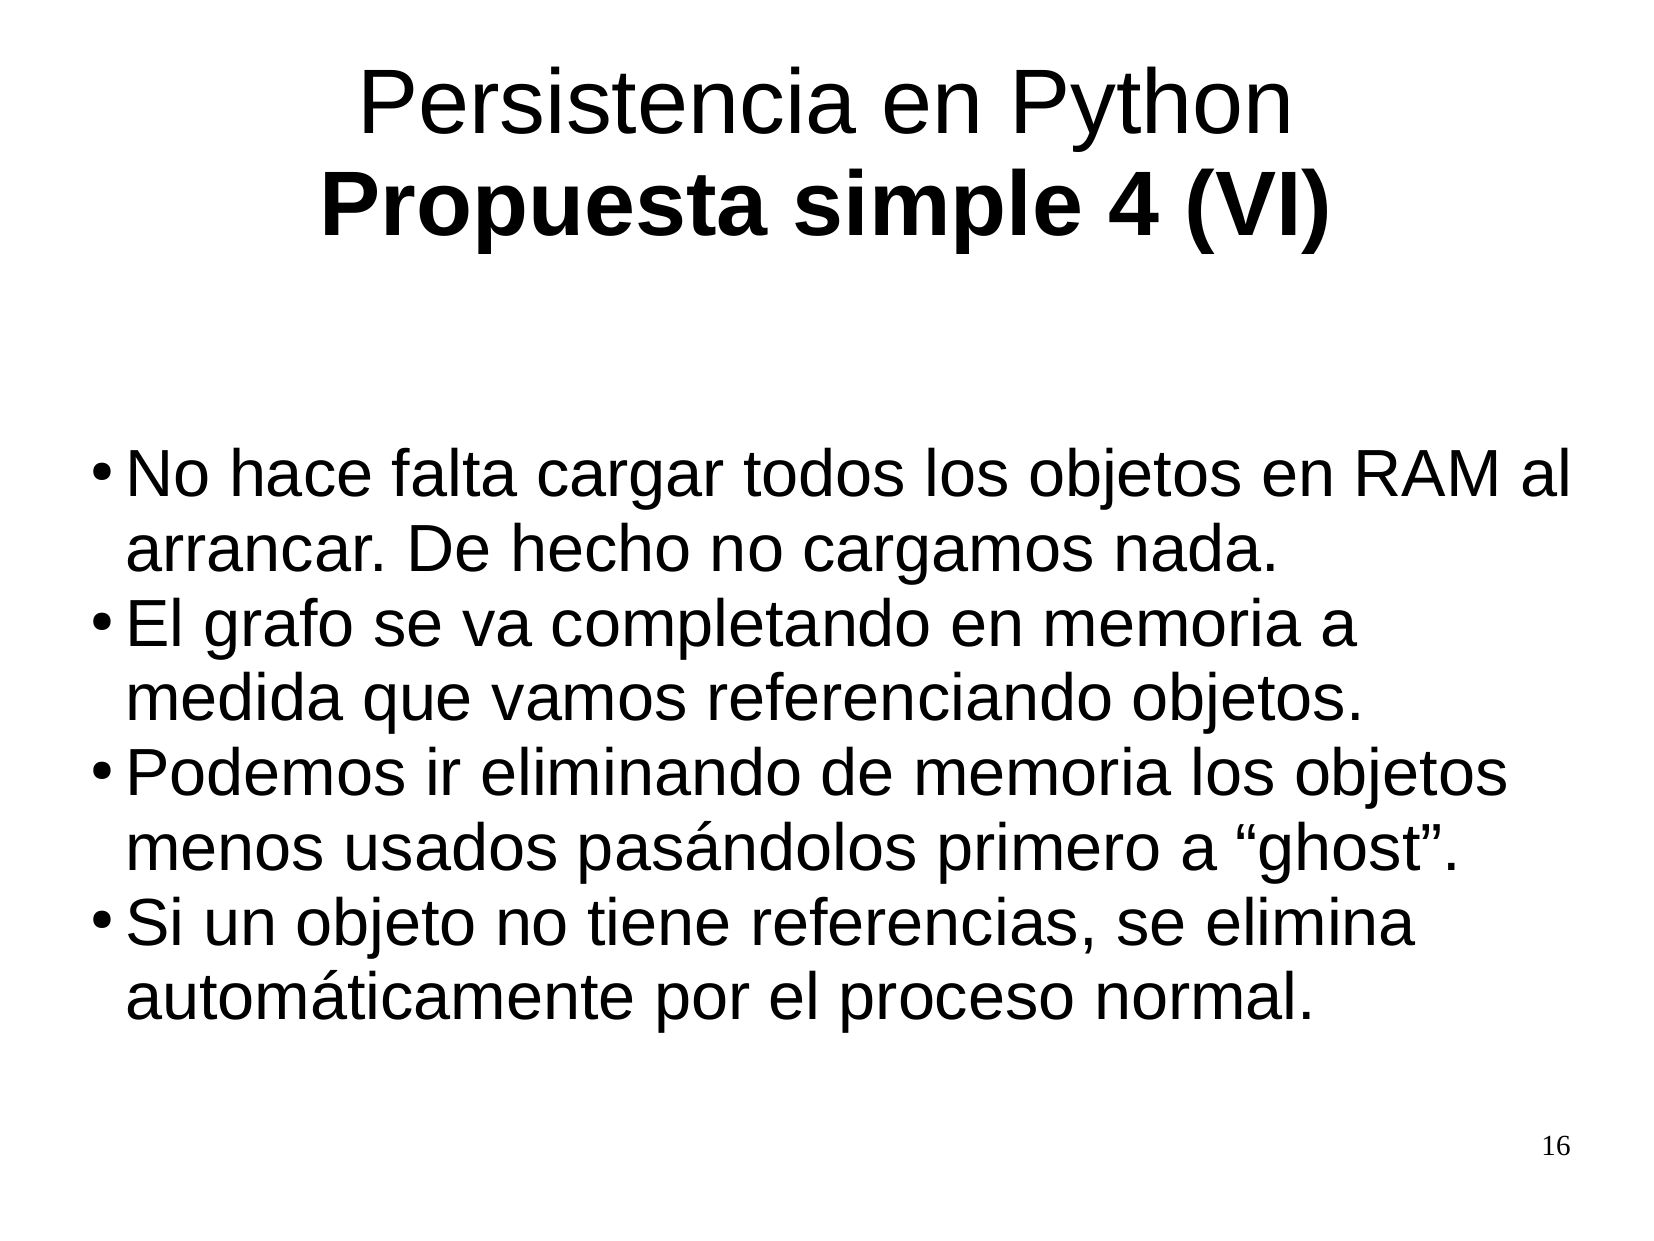

# Persistencia en Python Propuesta simple 4 (VI)
No hace falta cargar todos los objetos en RAM al arrancar. De hecho no cargamos nada.
El grafo se va completando en memoria a medida que vamos referenciando objetos.
Podemos ir eliminando de memoria los objetos menos usados pasándolos primero a “ghost”.
Si un objeto no tiene referencias, se elimina automáticamente por el proceso normal.
16